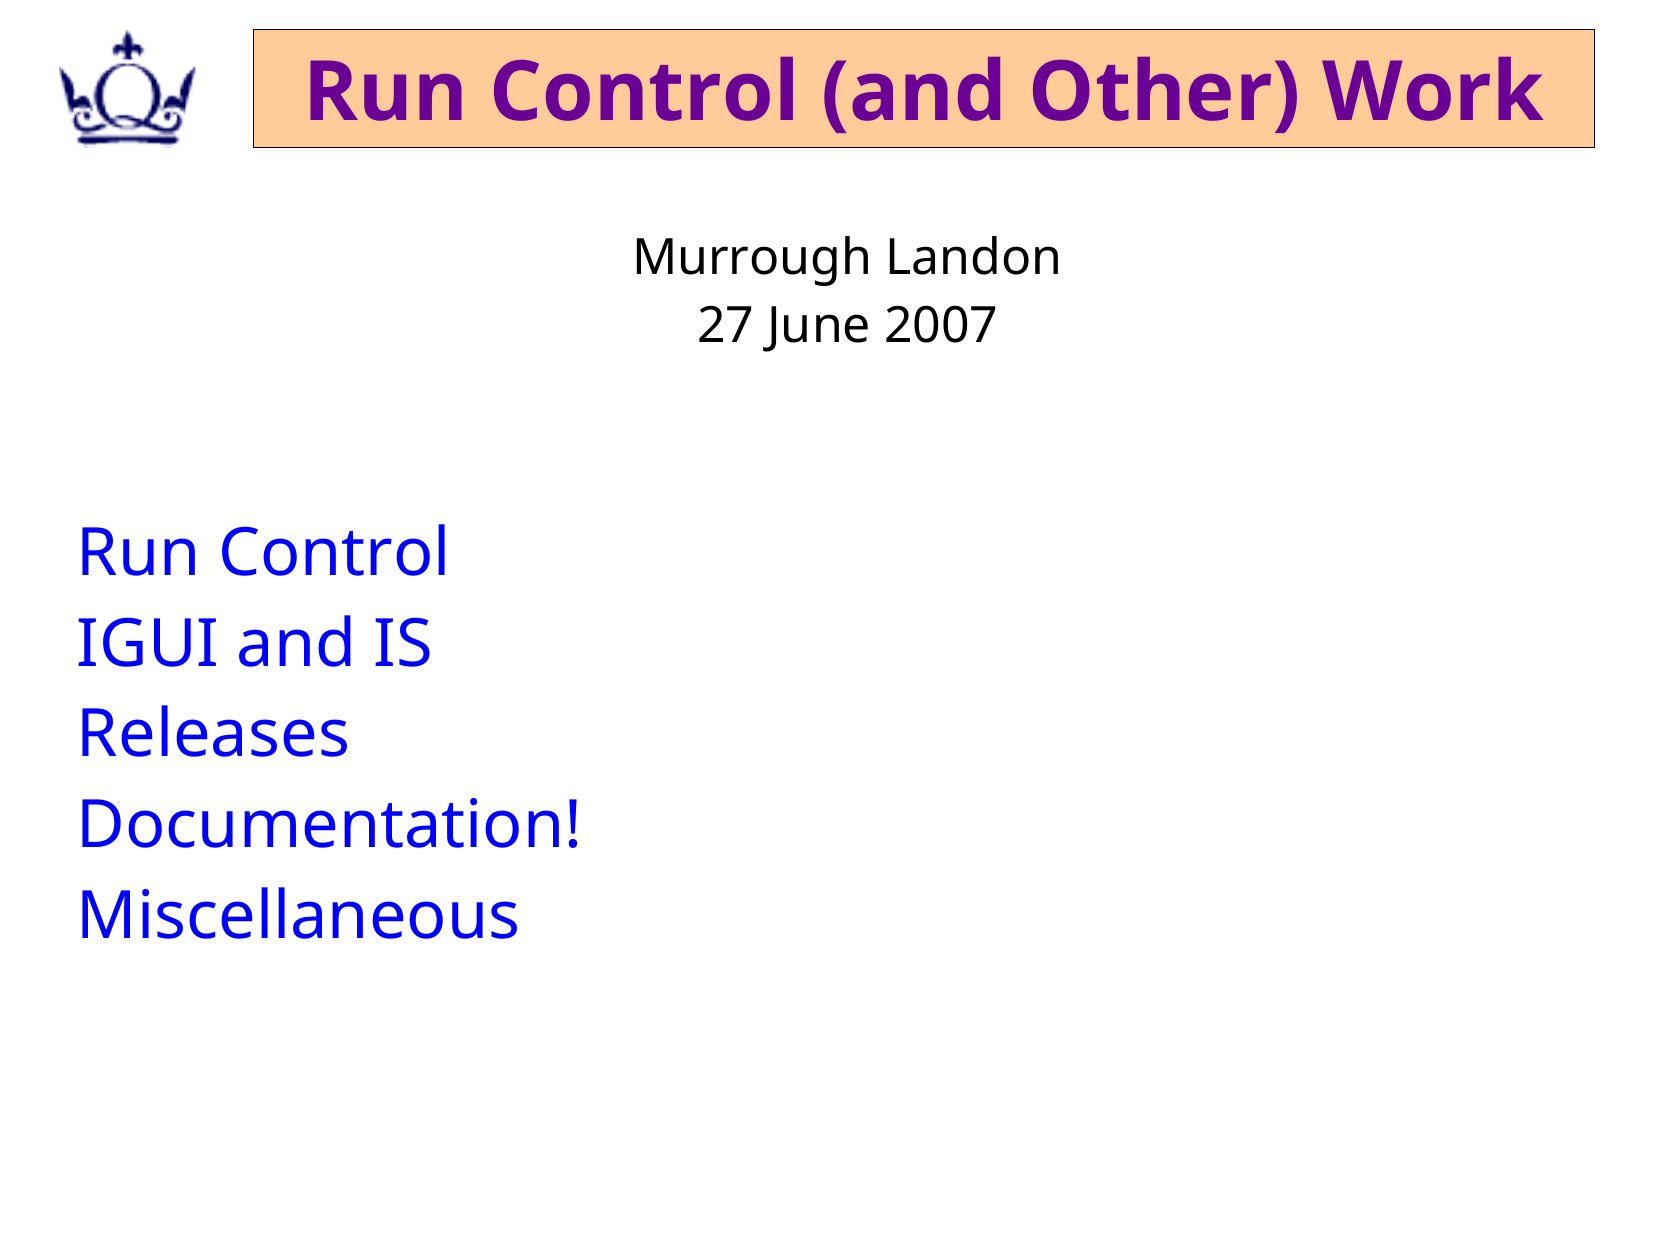

# Run Control (and Other) Work
Murrough Landon
27 June 2007
Run Control
IGUI and IS
Releases
Documentation!
Miscellaneous